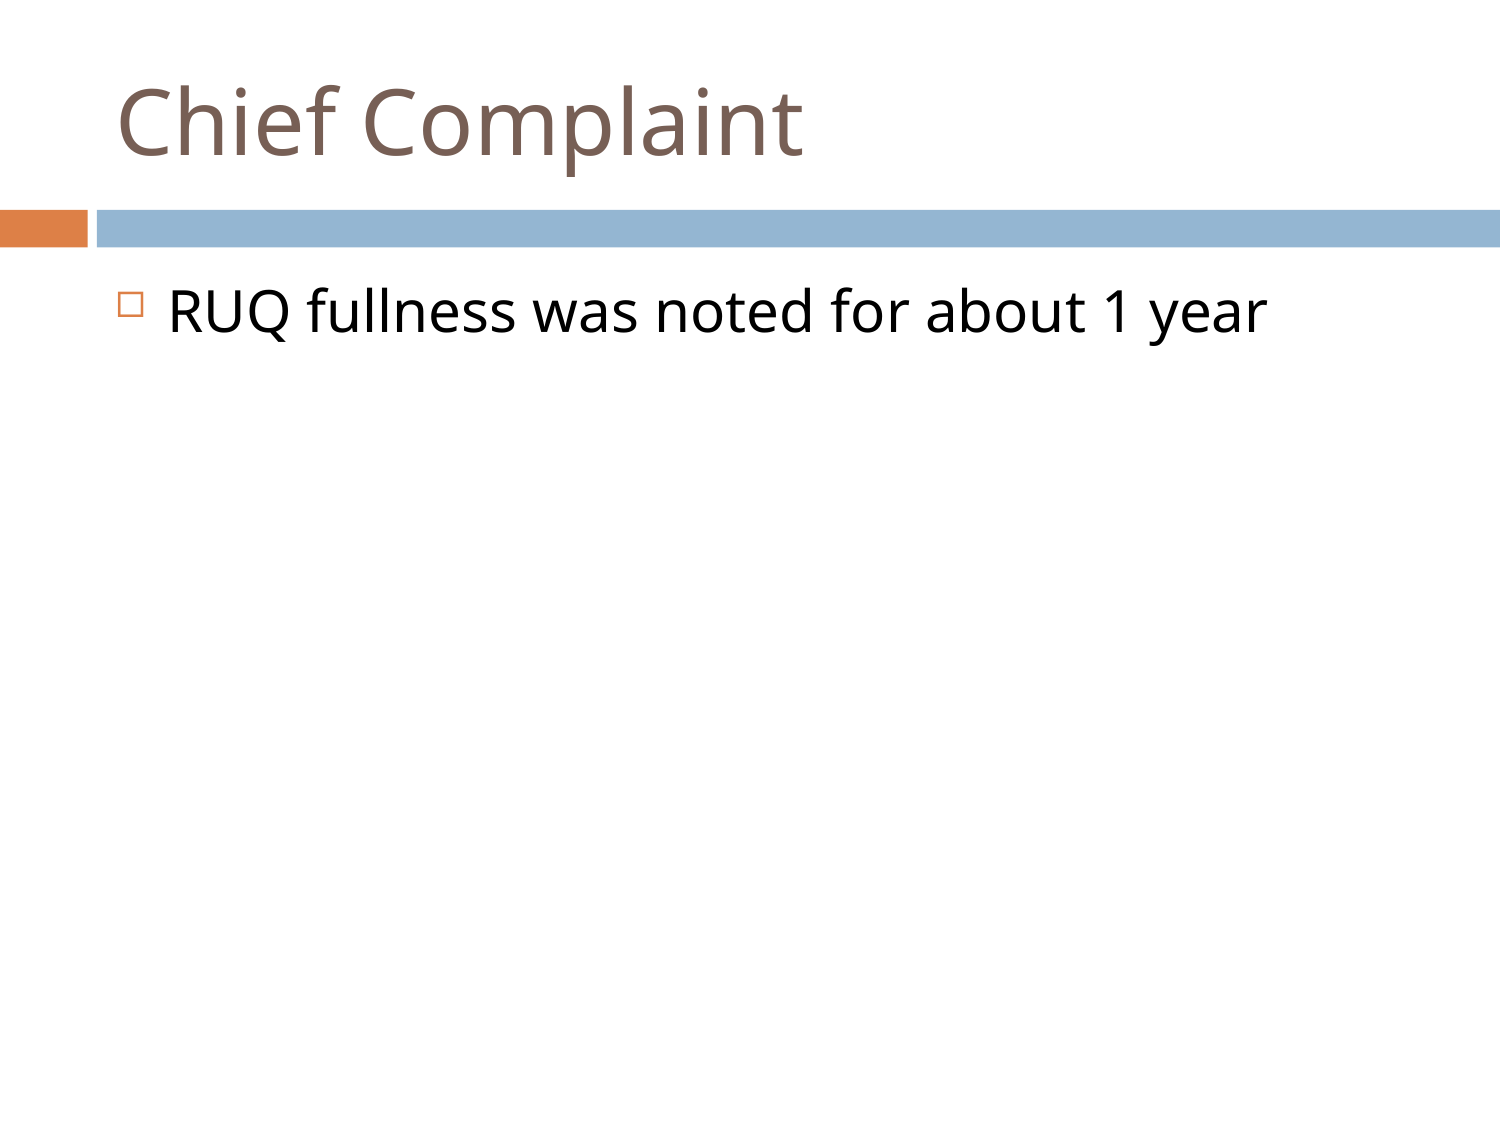

# Chief Complaint
RUQ fullness was noted for about 1 year